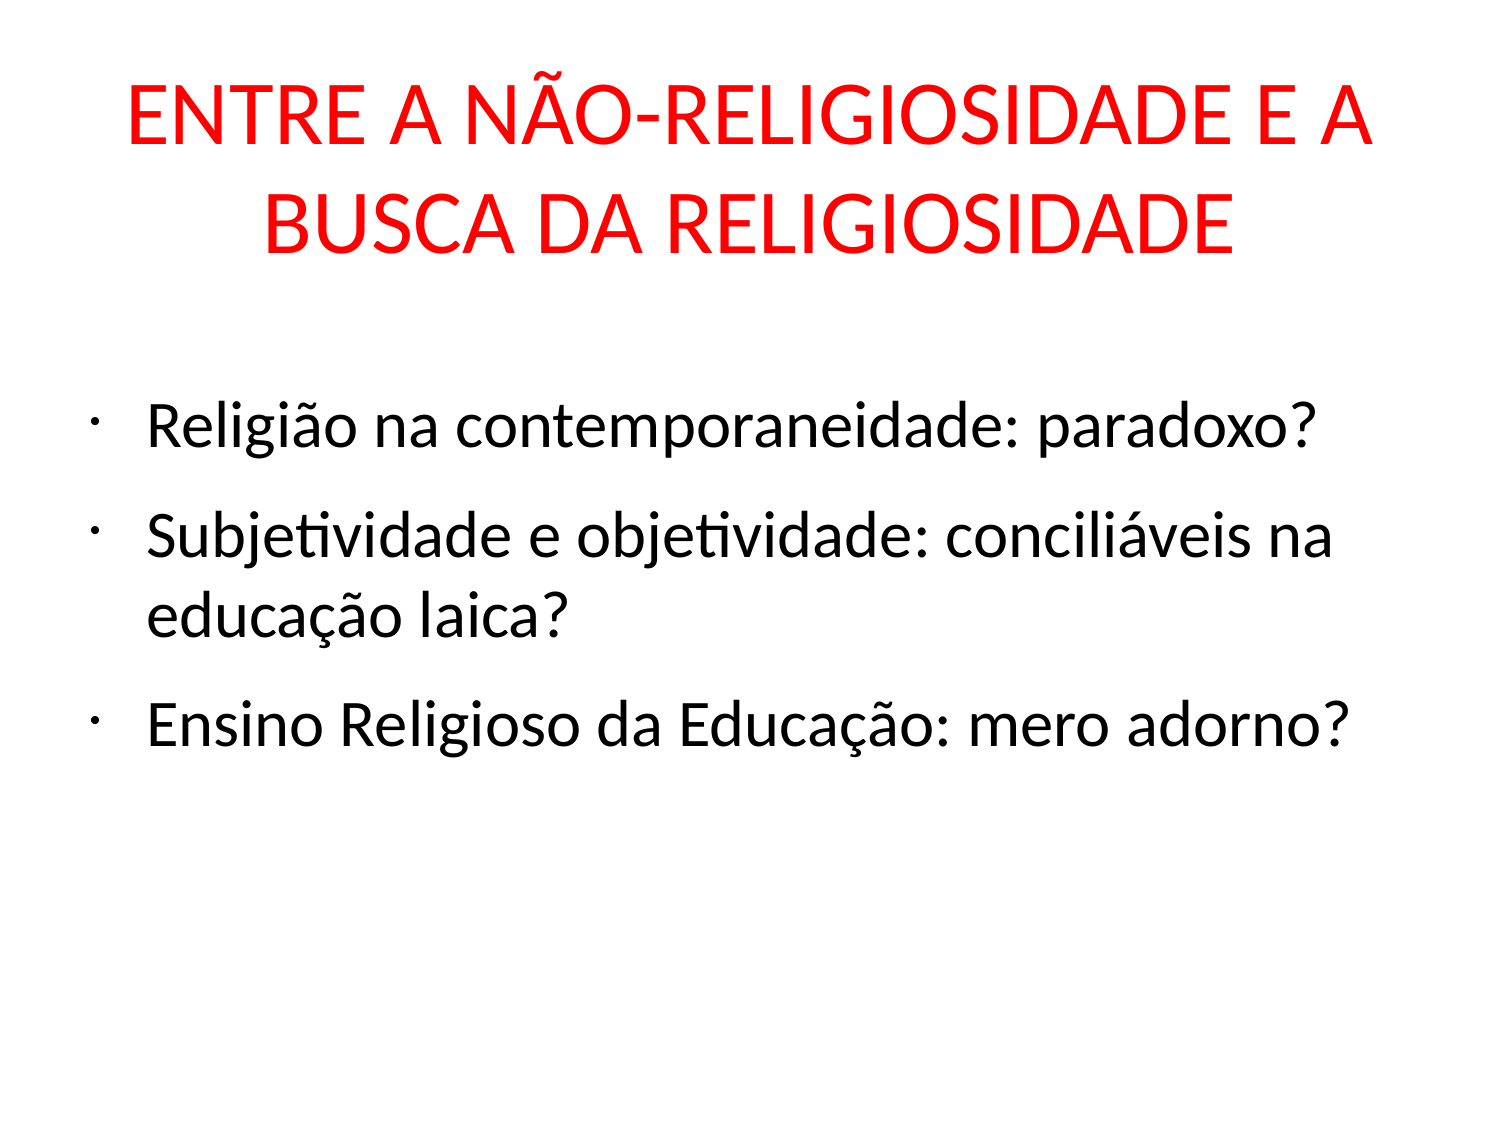

# ENTRE A NÃO-RELIGIOSIDADE E A BUSCA DA RELIGIOSIDADE
Religião na contemporaneidade: paradoxo?
Subjetividade e objetividade: conciliáveis na educação laica?
Ensino Religioso da Educação: mero adorno?